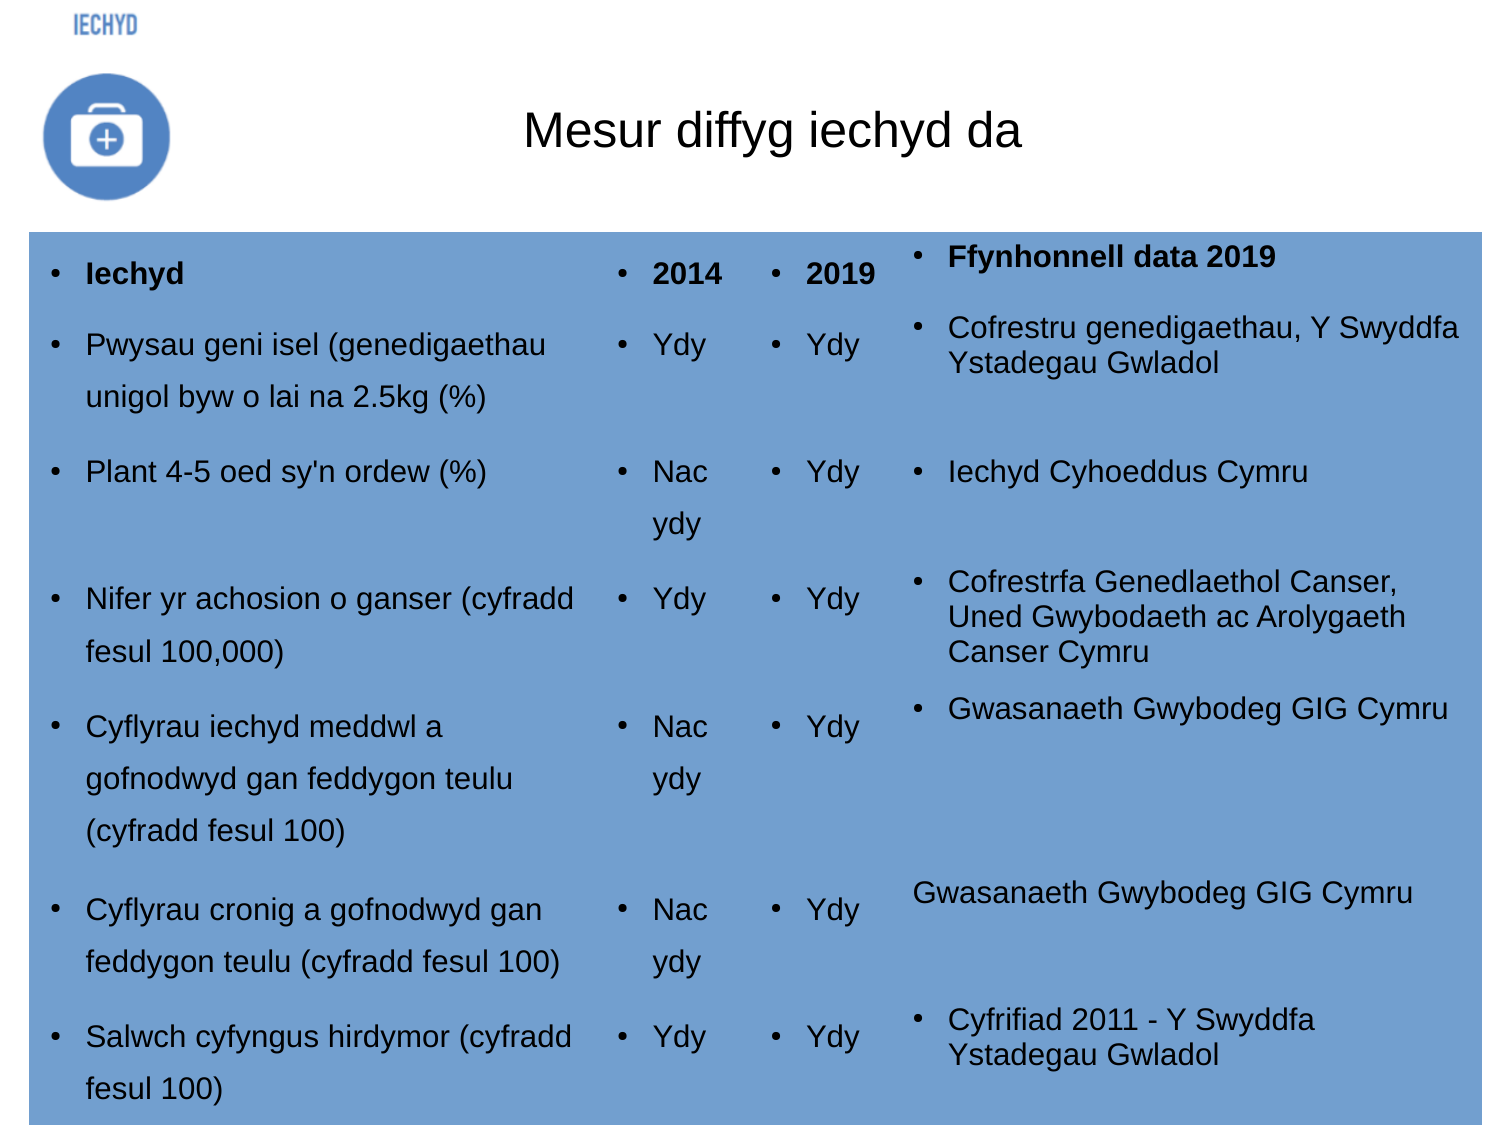

Mesur diffyg iechyd da
| Iechyd | 2014 | 2019 | Ffynhonnell data 2019 |
| --- | --- | --- | --- |
| Pwysau geni isel (genedigaethau unigol byw o lai na 2.5kg (%) | Ydy | Ydy | Cofrestru genedigaethau, Y Swyddfa Ystadegau Gwladol |
| Plant 4-5 oed sy'n ordew (%) | Nac ydy | Ydy | Iechyd Cyhoeddus Cymru |
| Nifer yr achosion o ganser (cyfradd fesul 100,000) | Ydy | Ydy | Cofrestrfa Genedlaethol Canser, Uned Gwybodaeth ac Arolygaeth Canser Cymru |
| Cyflyrau iechyd meddwl a gofnodwyd gan feddygon teulu (cyfradd fesul 100) | Nac ydy | Ydy | Gwasanaeth Gwybodeg GIG Cymru |
| Cyflyrau cronig a gofnodwyd gan feddygon teulu (cyfradd fesul 100) | Nac ydy | Ydy | Gwasanaeth Gwybodeg GIG Cymru |
| Salwch cyfyngus hirdymor (cyfradd fesul 100) | Ydy | Ydy | Cyfrifiad 2011 - Y Swyddfa Ystadegau Gwladol |
| Marwolaethau cyn pryd (cyfradd fesul 100,000) | Nac ydy | Ydy | Cofrestru marwolaethau, Y Swyddfa Ystadegau Gwladol |
| Y gyfradd marwolaethau | Ydy | Nac ydy | Amherthnasol |